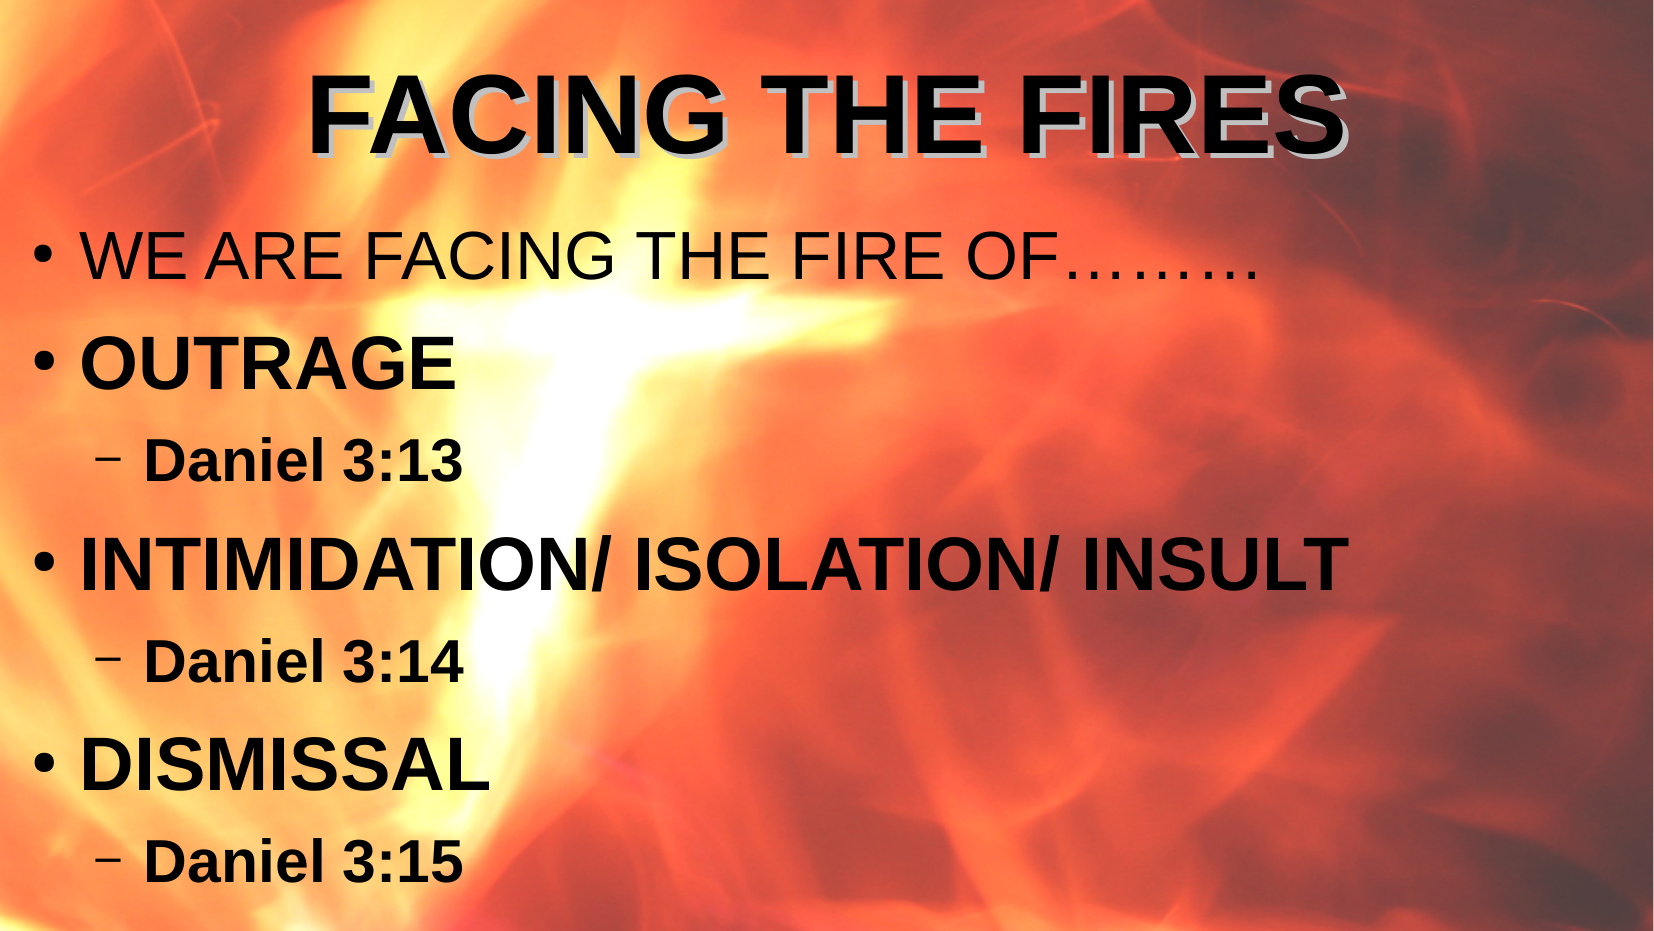

# FACING THE FIRES
WE ARE FACING THE FIRE OF………
OUTRAGE
Daniel 3:13
INTIMIDATION/ ISOLATION/ INSULT
Daniel 3:14
DISMISSAL
Daniel 3:15